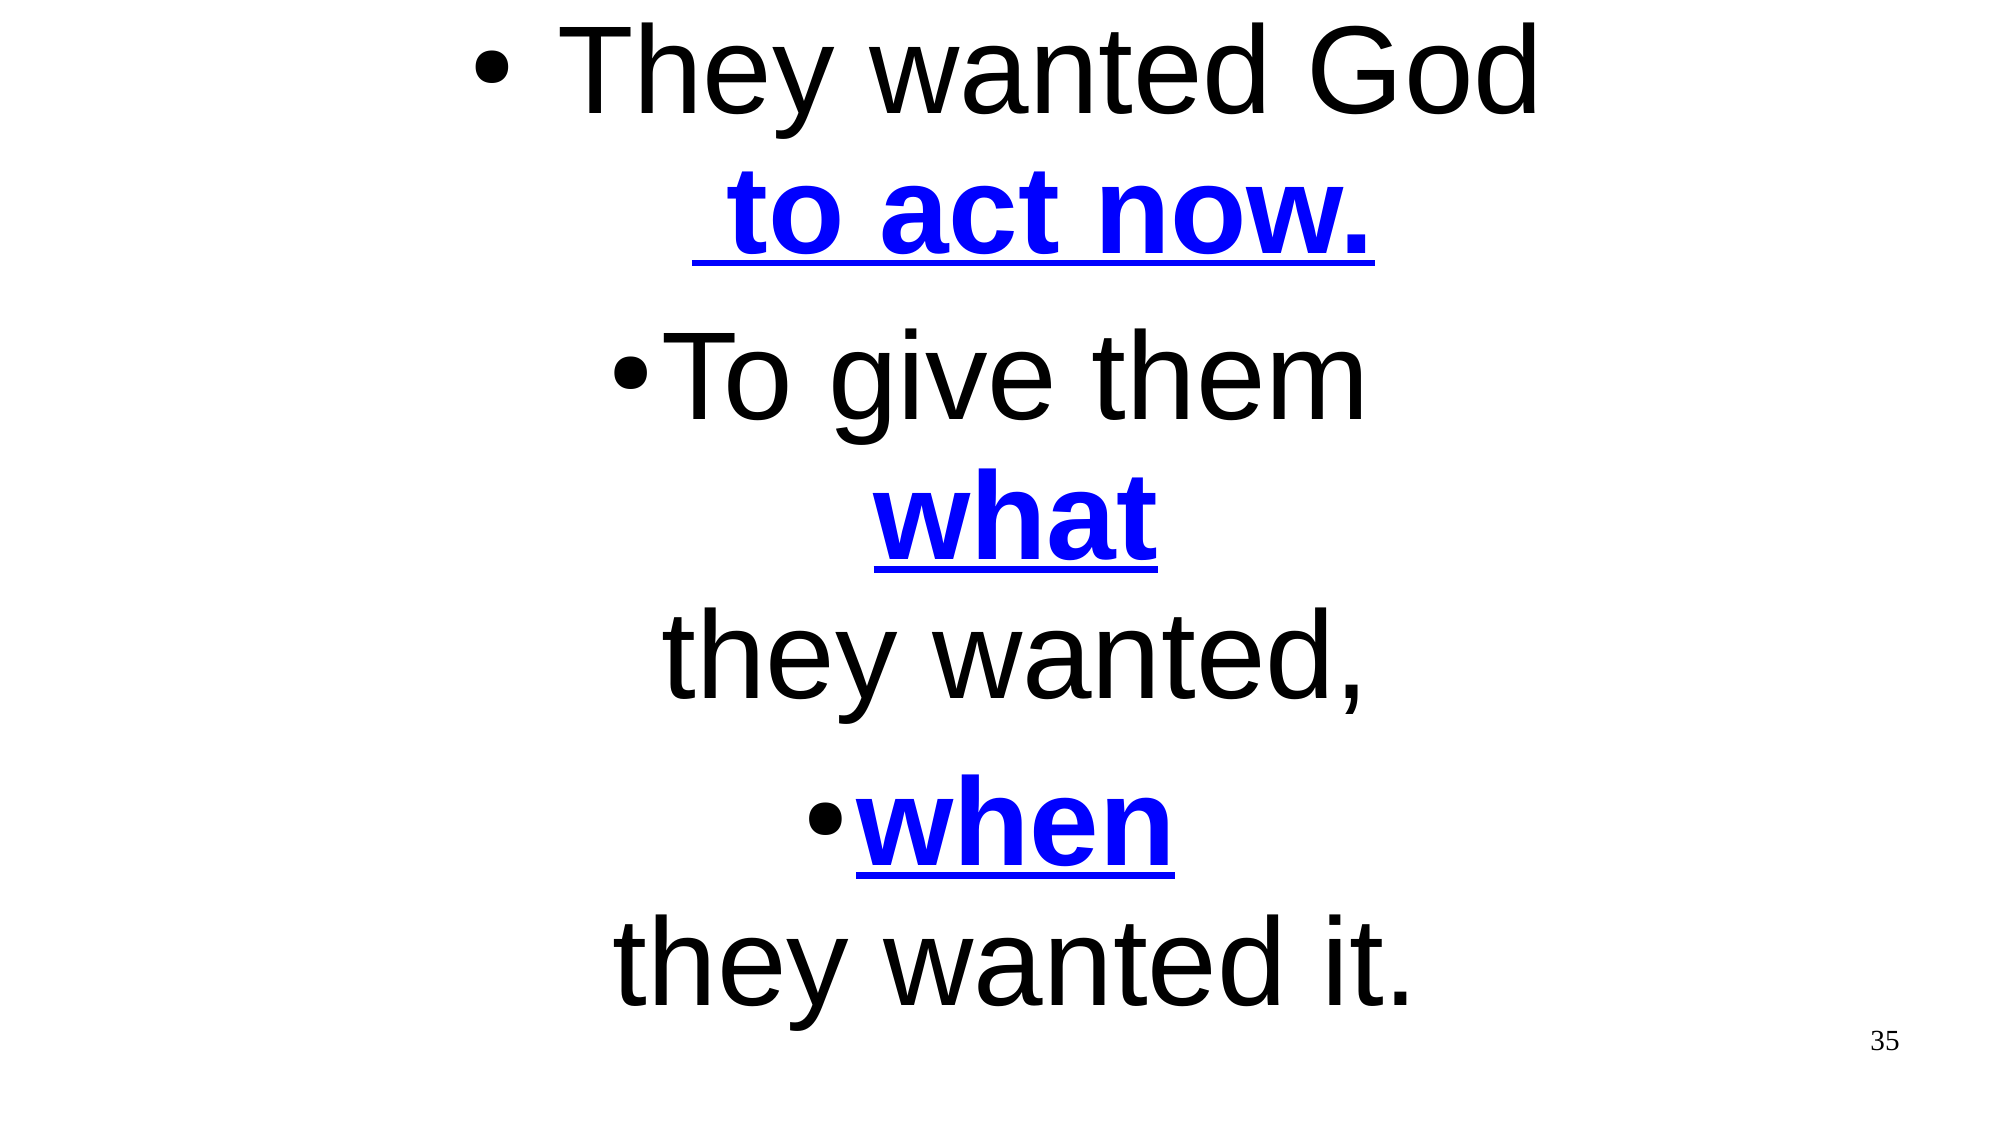

# They wanted God to act now.
To give them
what
they wanted,
when
they wanted it.
35